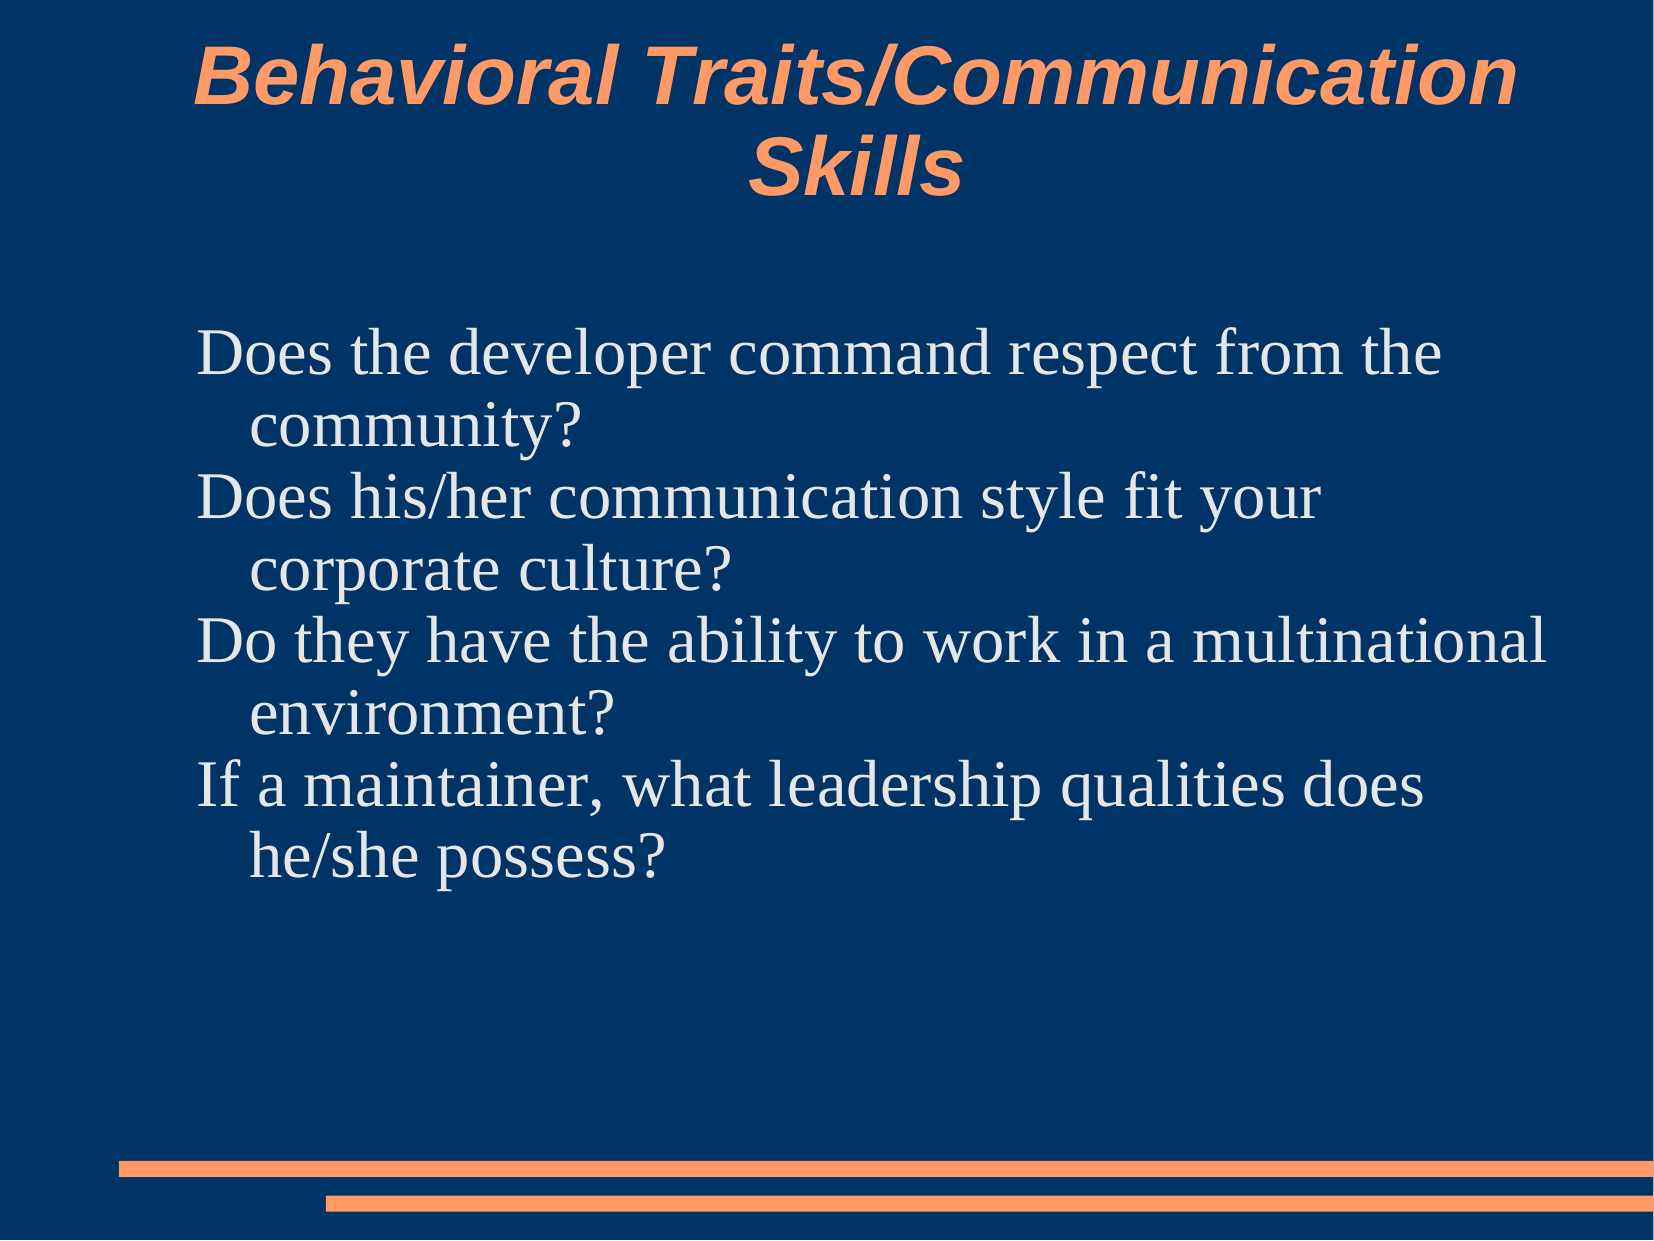

# Behavioral Traits/Communication Skills
Does the developer command respect from the community?
Does his/her communication style fit your corporate culture?
Do they have the ability to work in a multinational environment?
If a maintainer, what leadership qualities does he/she possess?